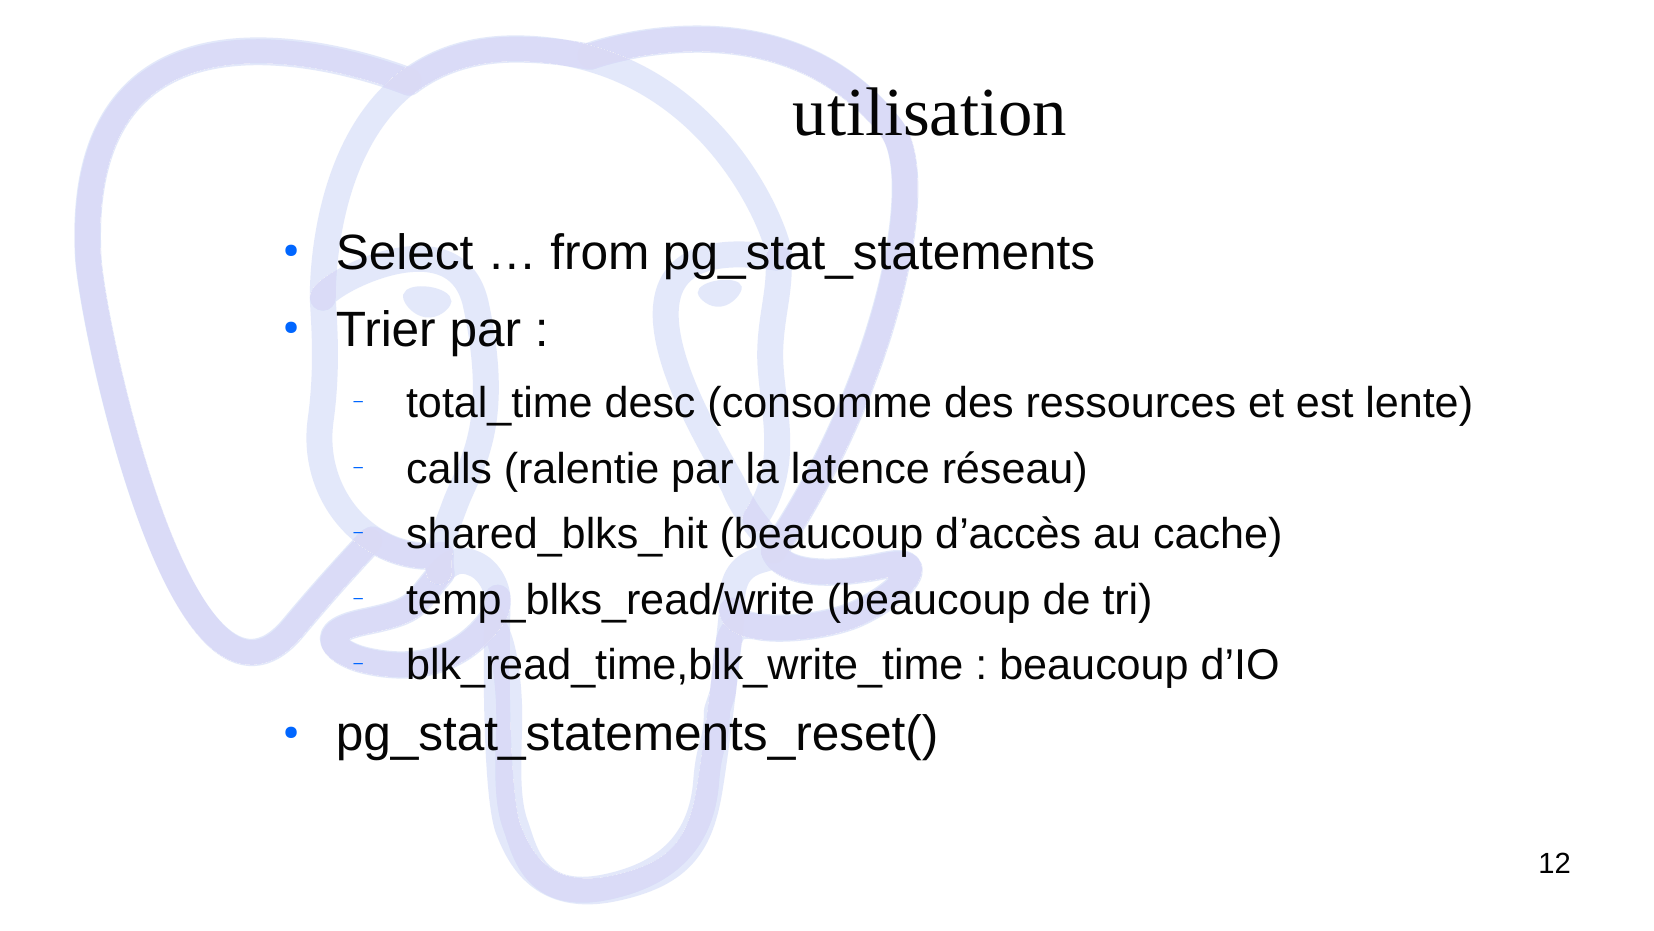

# utilisation
Select … from pg_stat_statements
Trier par :
total_time desc (consomme des ressources et est lente)
calls (ralentie par la latence réseau)
shared_blks_hit (beaucoup d’accès au cache)
temp_blks_read/write (beaucoup de tri)
blk_read_time,blk_write_time : beaucoup d’IO
pg_stat_statements_reset()
12